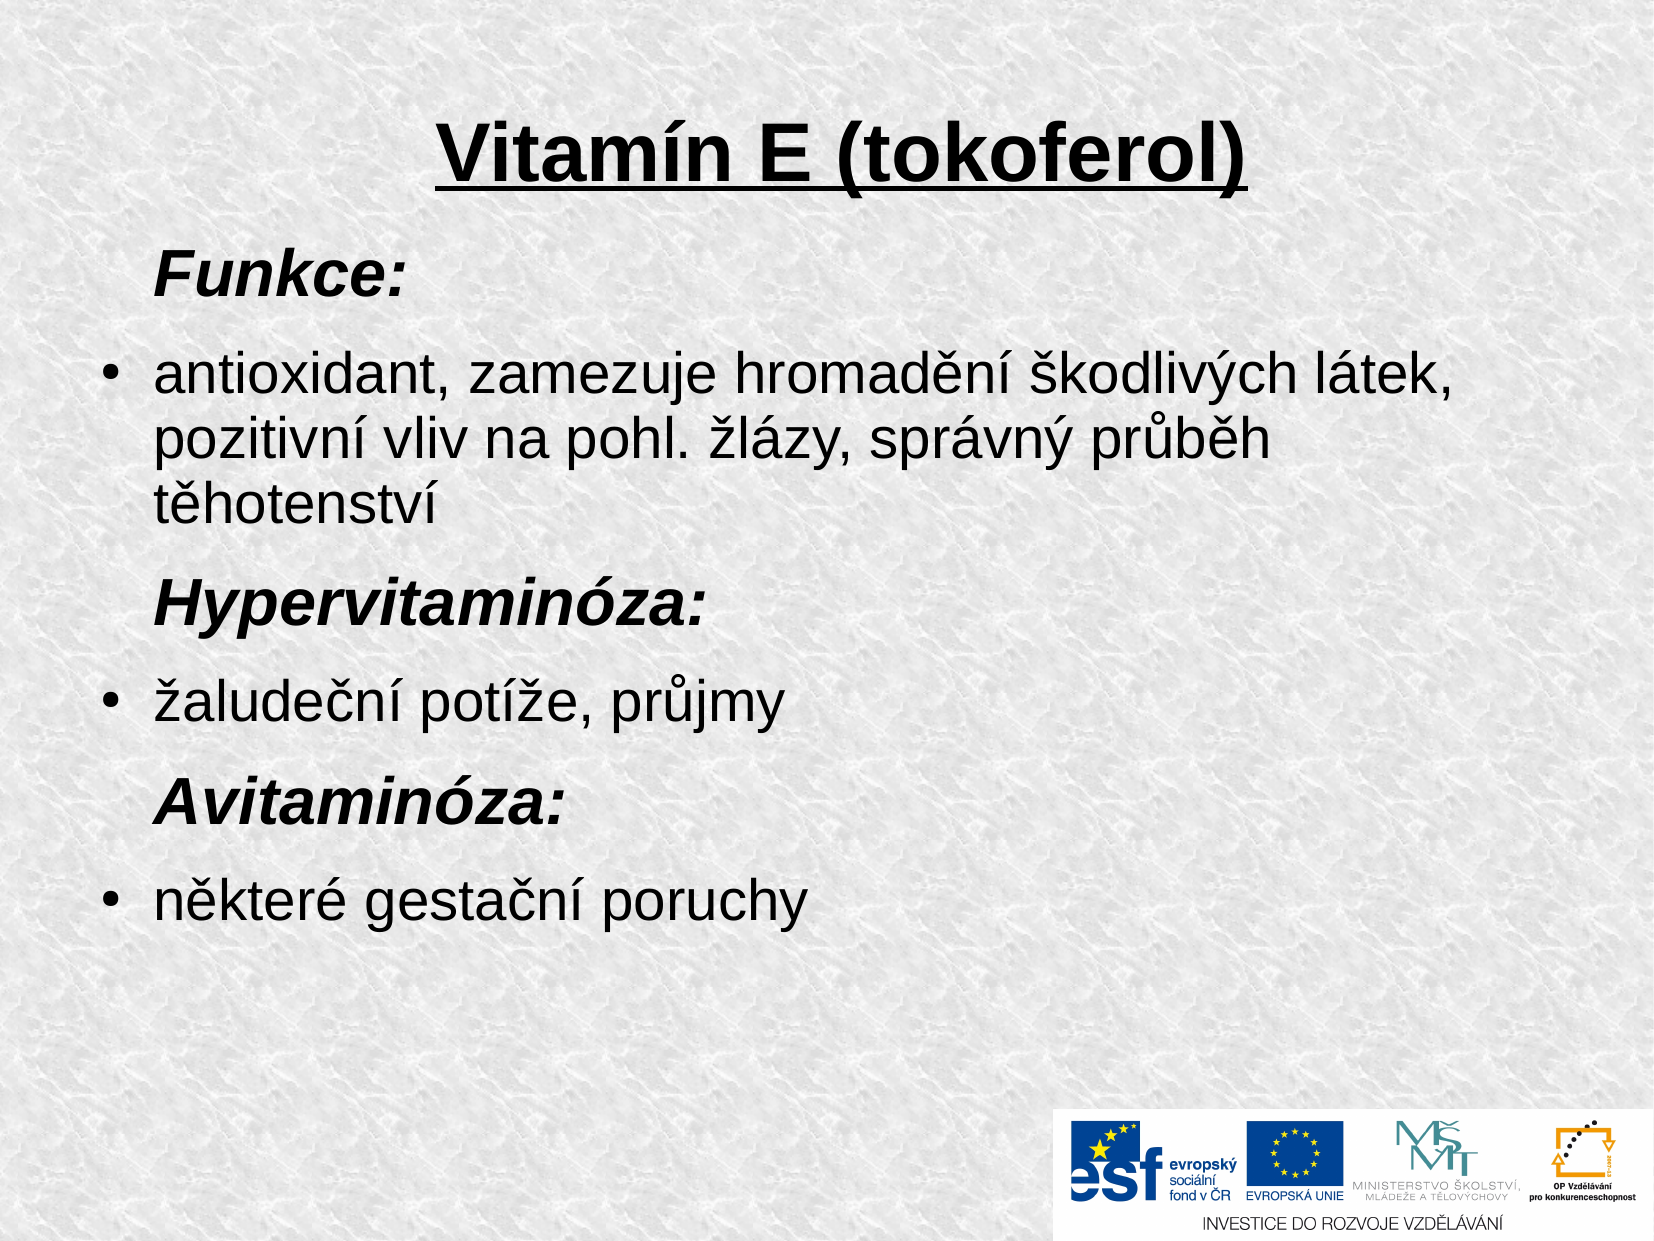

# Vitamín E (tokoferol)
Funkce:
antioxidant, zamezuje hromadění škodlivých látek, pozitivní vliv na pohl. žlázy, správný průběh těhotenství
Hypervitaminóza:
žaludeční potíže, průjmy
Avitaminóza:
některé gestační poruchy